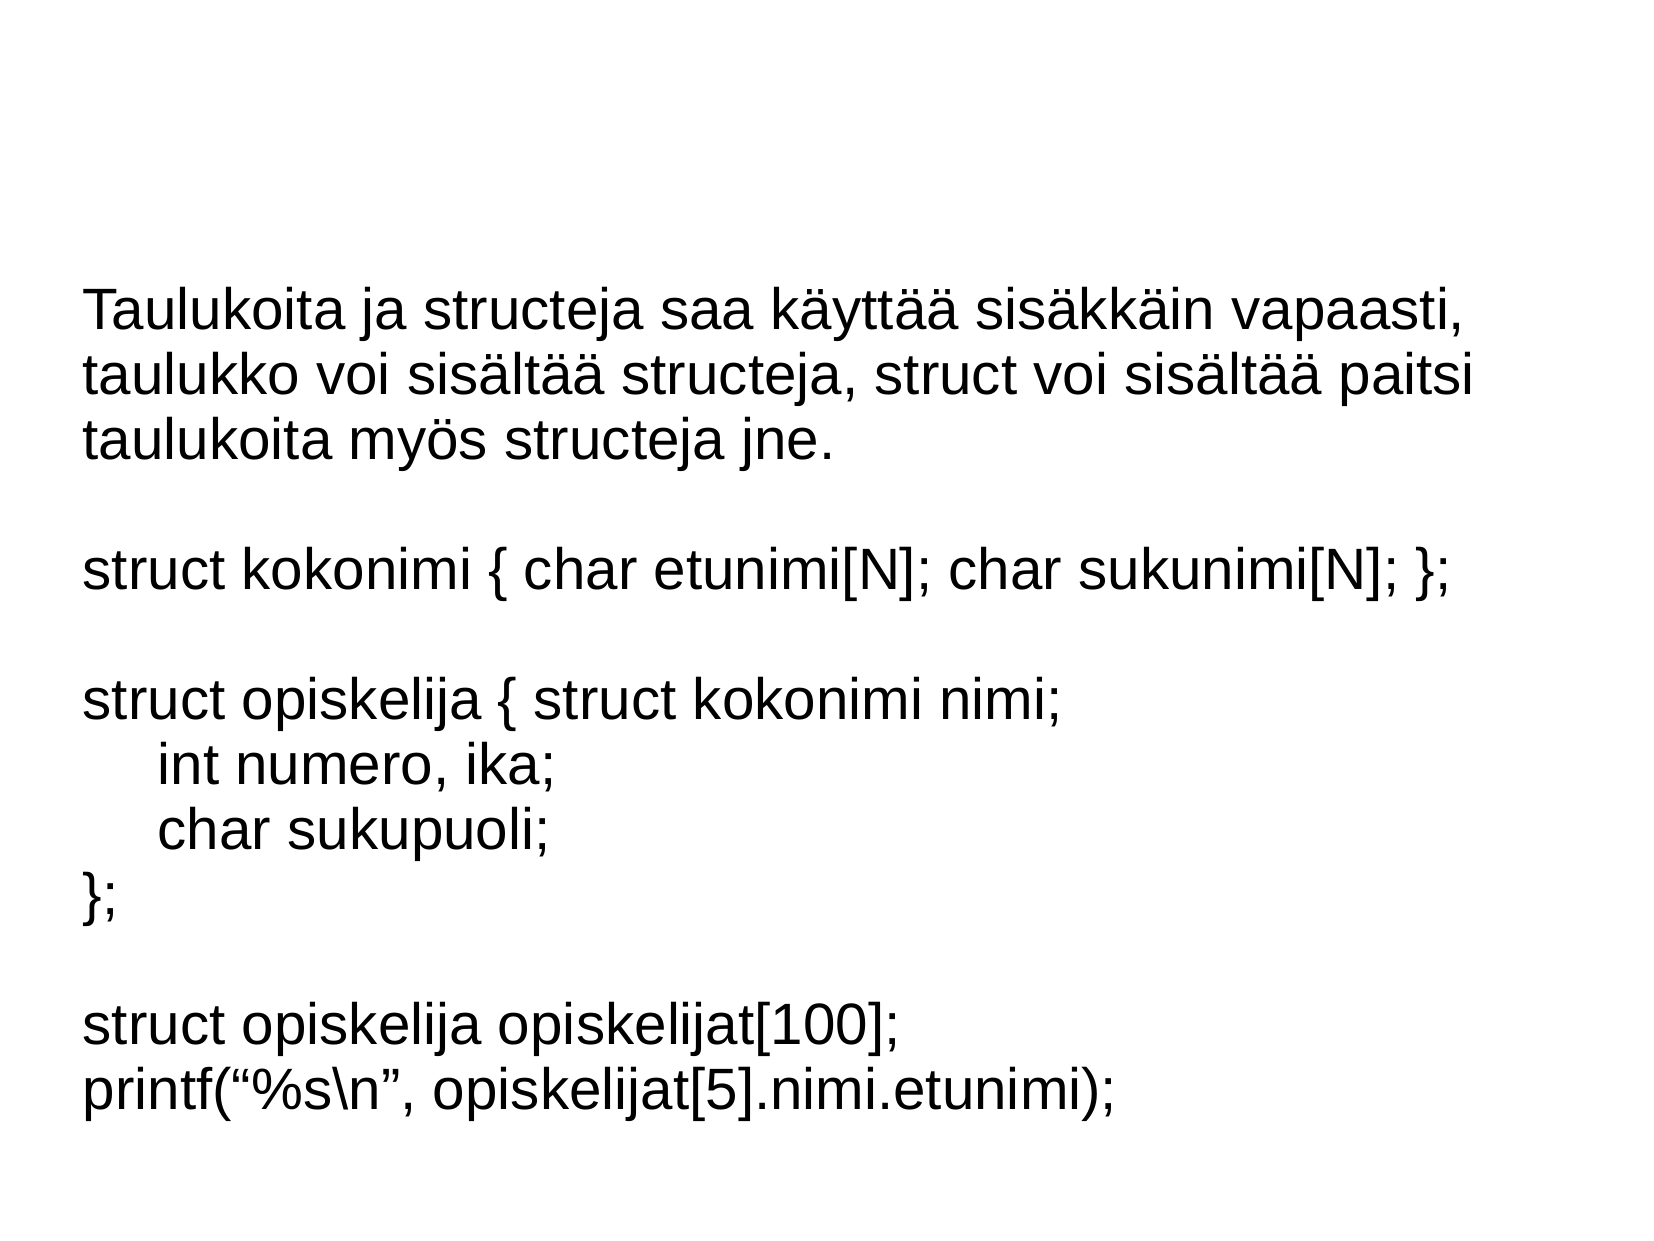

Taulukoita ja structeja saa käyttää sisäkkäin vapaasti, taulukko voi sisältää structeja, struct voi sisältää paitsi taulukoita myös structeja jne.
struct kokonimi { char etunimi[N]; char sukunimi[N]; };
struct opiskelija { struct kokonimi nimi;
	int numero, ika;
	char sukupuoli;
};
struct opiskelija opiskelijat[100];
printf(“%s\n”, opiskelijat[5].nimi.etunimi);